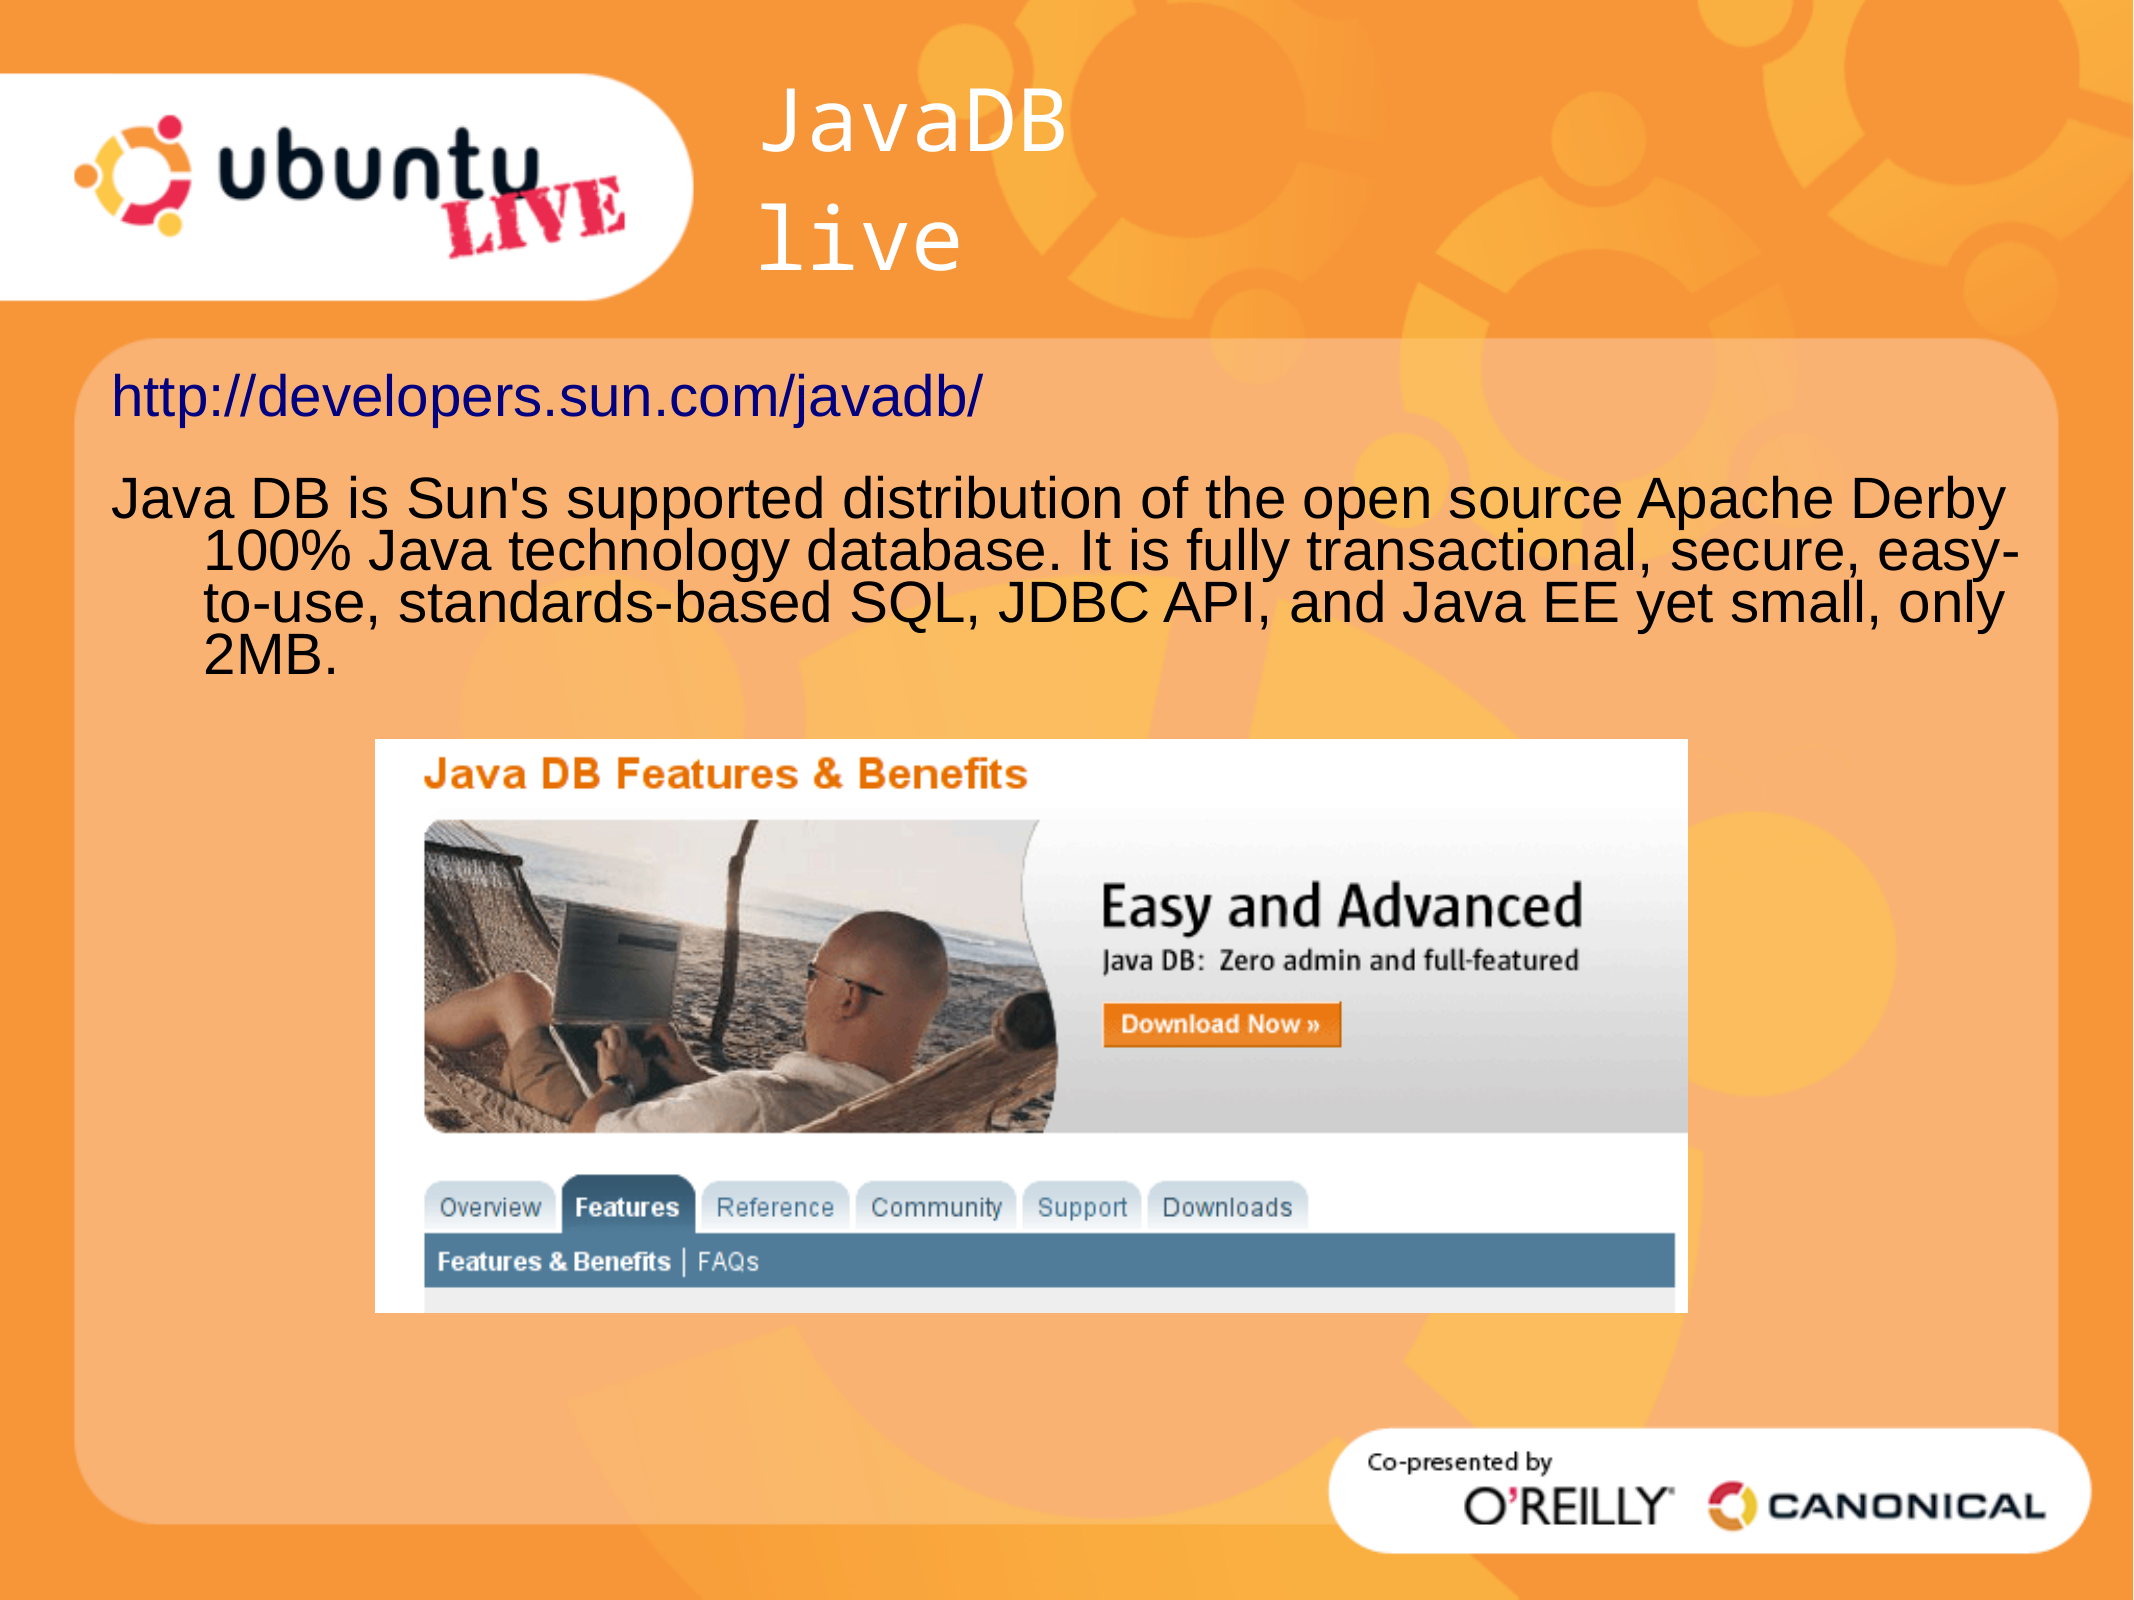

JavaDB
live
# http://developers.sun.com/javadb/
Java DB is Sun's supported distribution of the open source Apache Derby 100% Java technology database. It is fully transactional, secure, easy-to-use, standards-based SQL, JDBC API, and Java EE yet small, only 2MB.